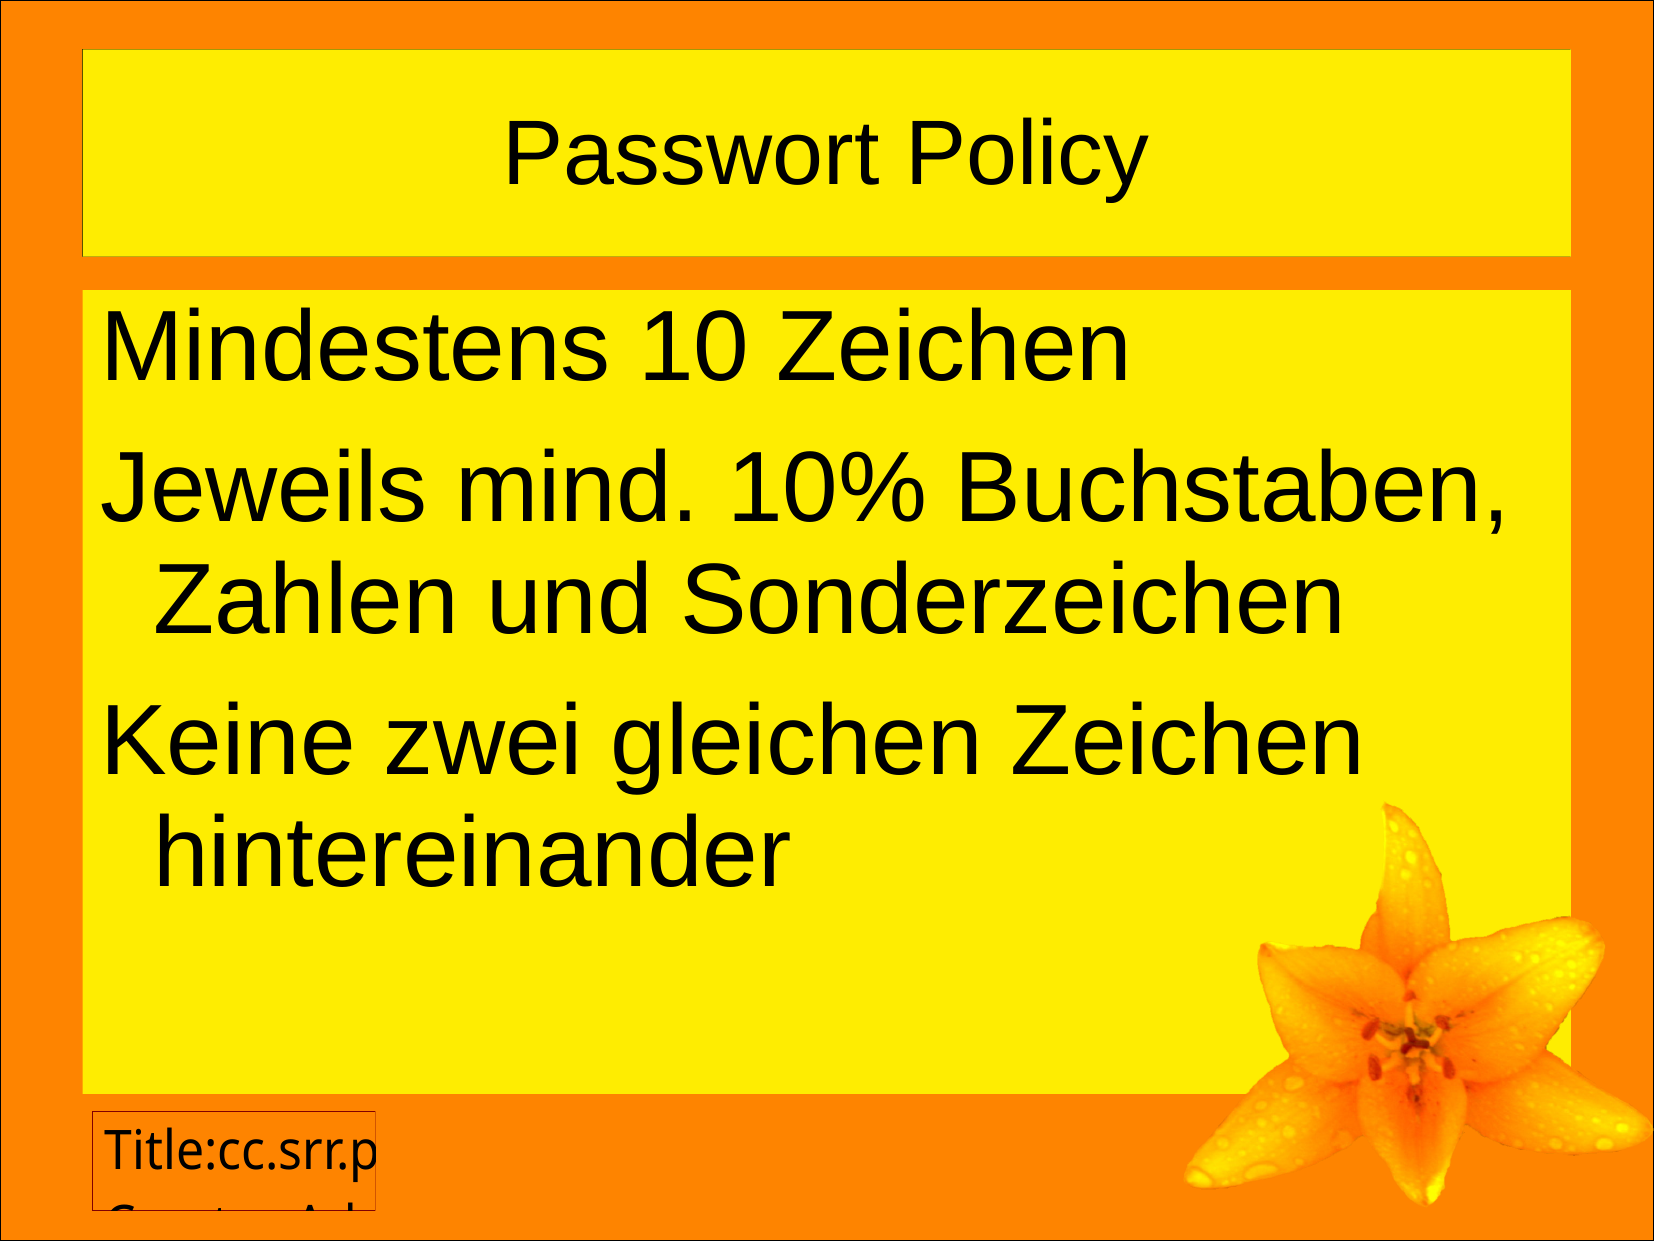

# Passwort Policy
Mindestens 10 Zeichen
Jeweils mind. 10% Buchstaben, Zahlen und Sonderzeichen
Keine zwei gleichen Zeichen hintereinander